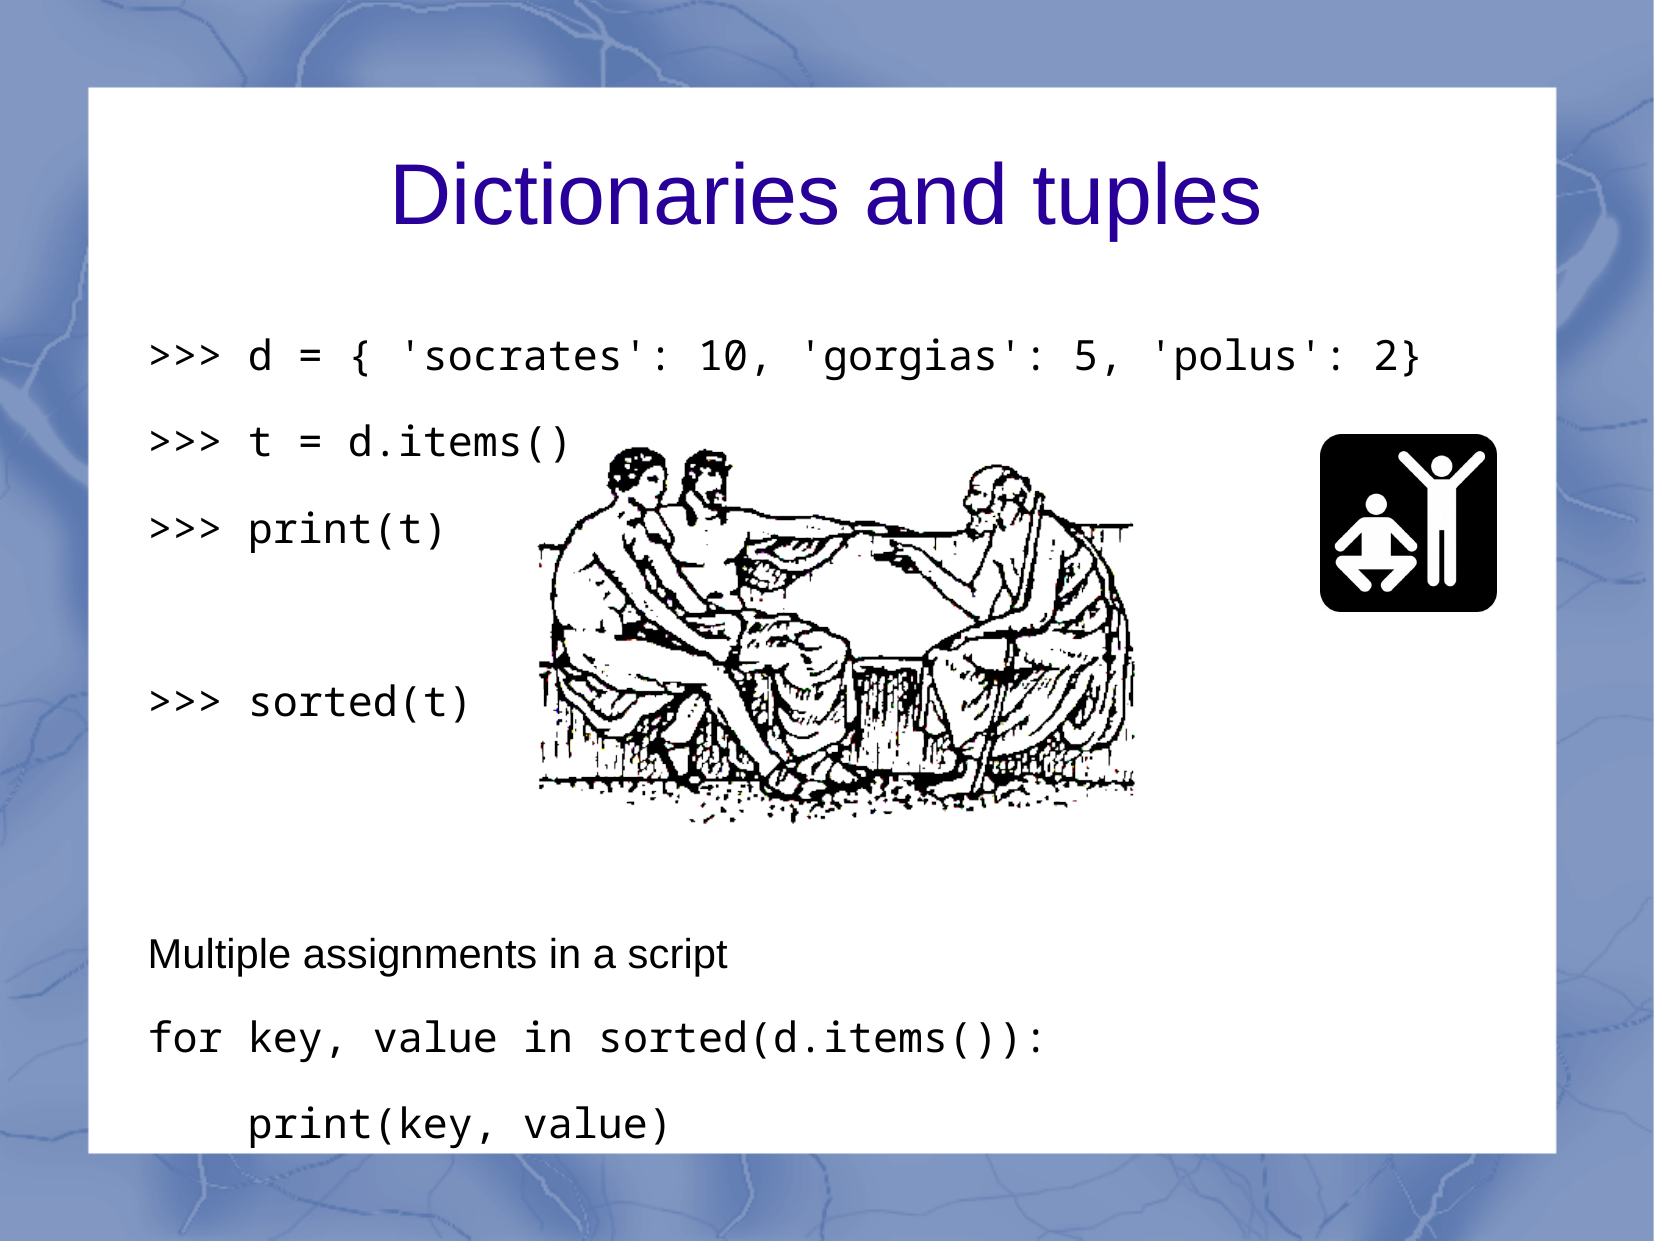

# Dictionaries and tuples
>>> d = { 'socrates': 10, 'gorgias': 5, 'polus': 2}
>>> t = d.items()
>>> print(t)
>>> sorted(t)
Multiple assignments in a script
for key, value in sorted(d.items()):
 print(key, value)